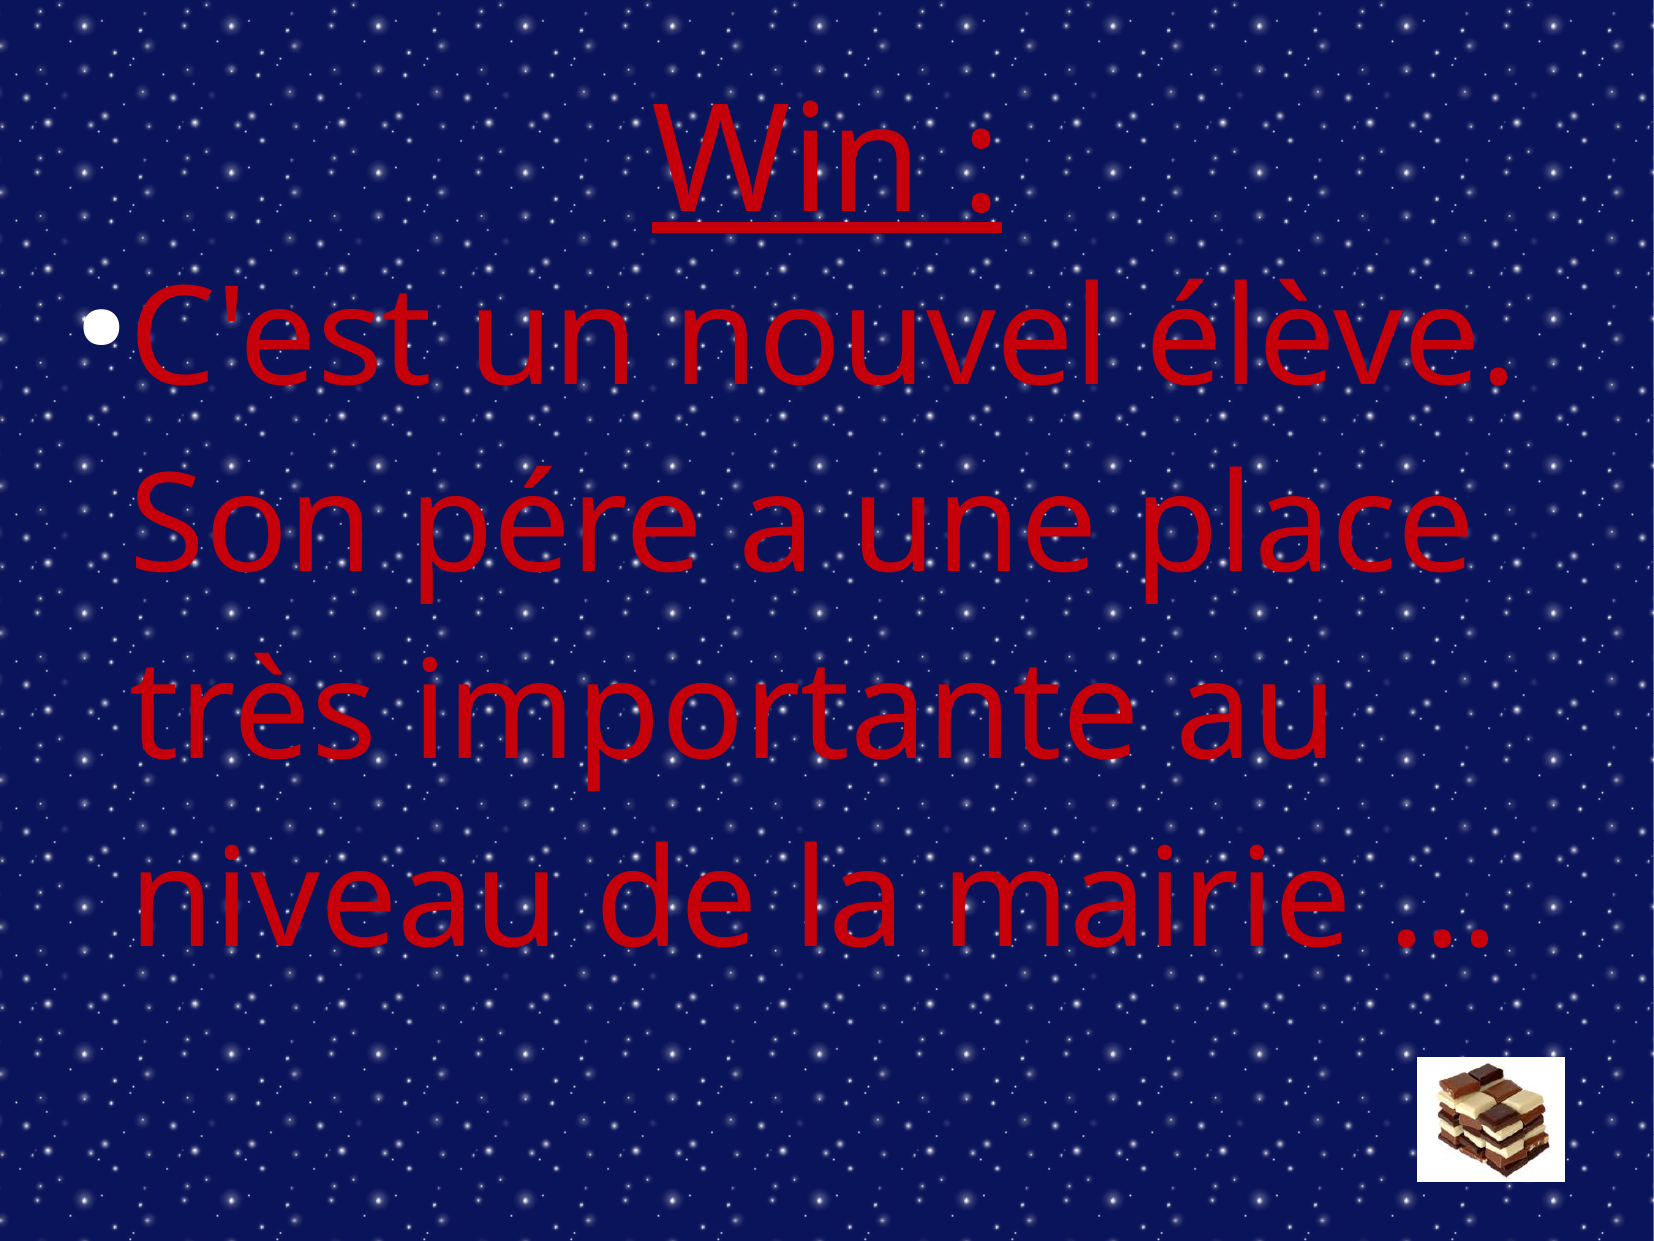

# Win :
C'est un nouvel élève. Son pére a une place très importante au niveau de la mairie ...